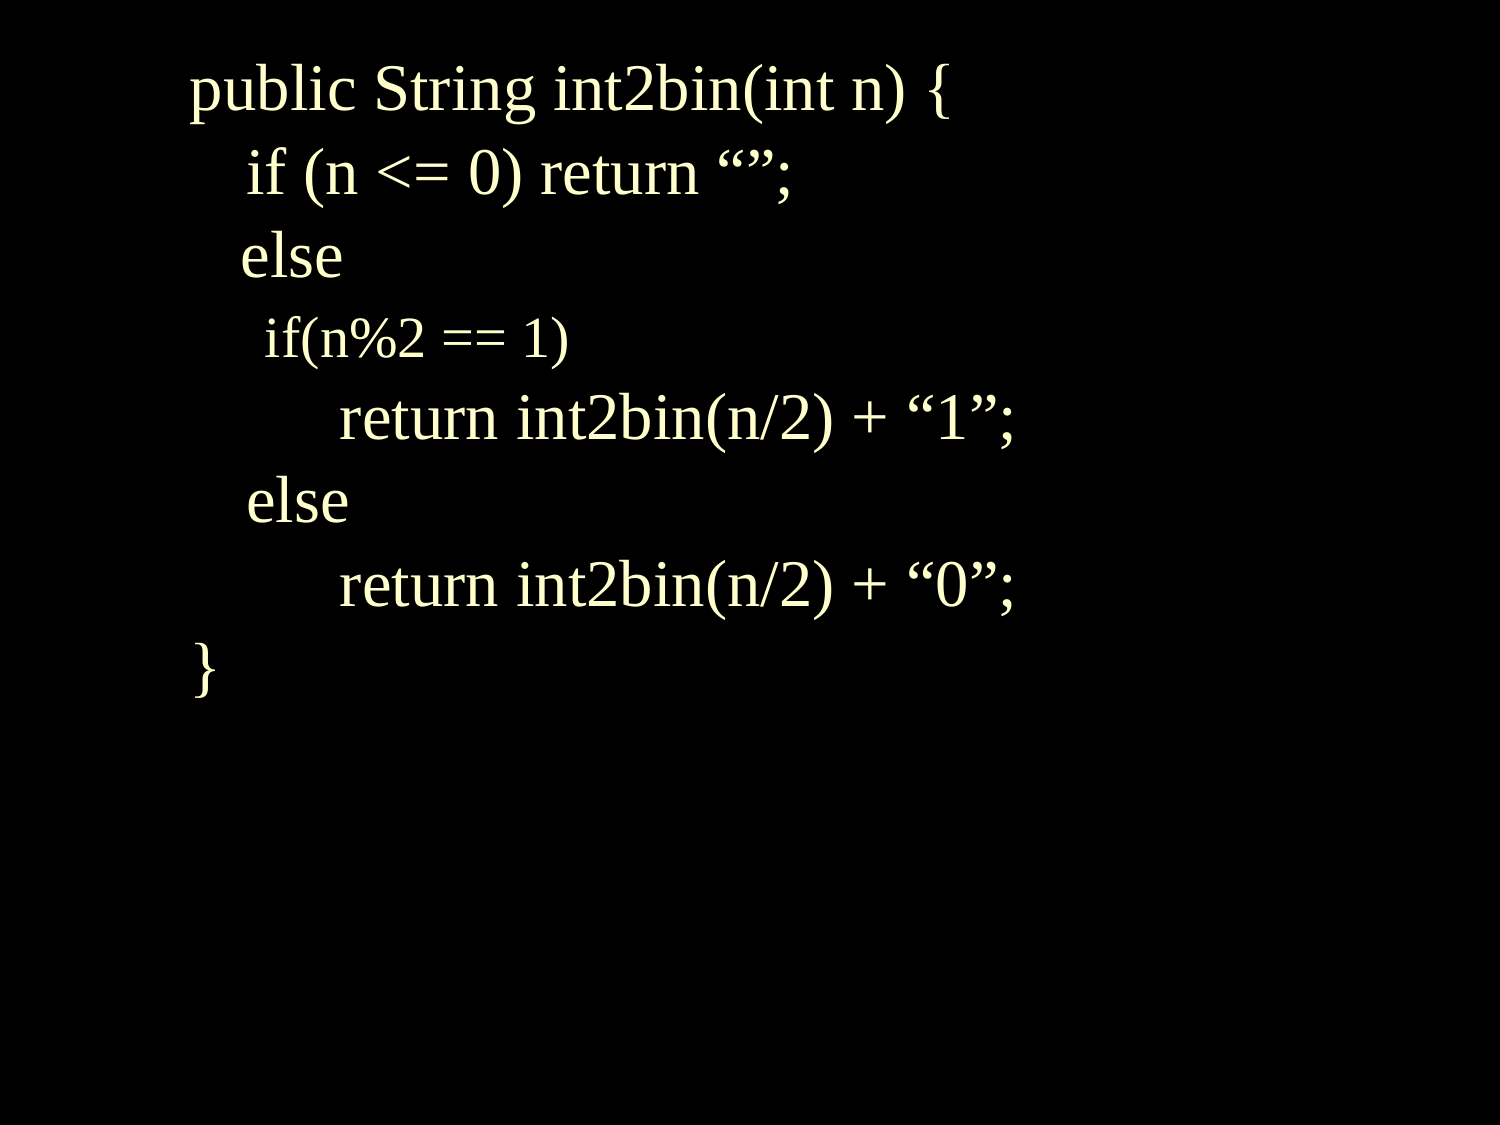

# public String int2bin(int n) {
	if (n <= 0) return “”;
 else
if(n%2 == 1)
		return int2bin(n/2) + “1”;
	else
		return int2bin(n/2) + “0”;
}